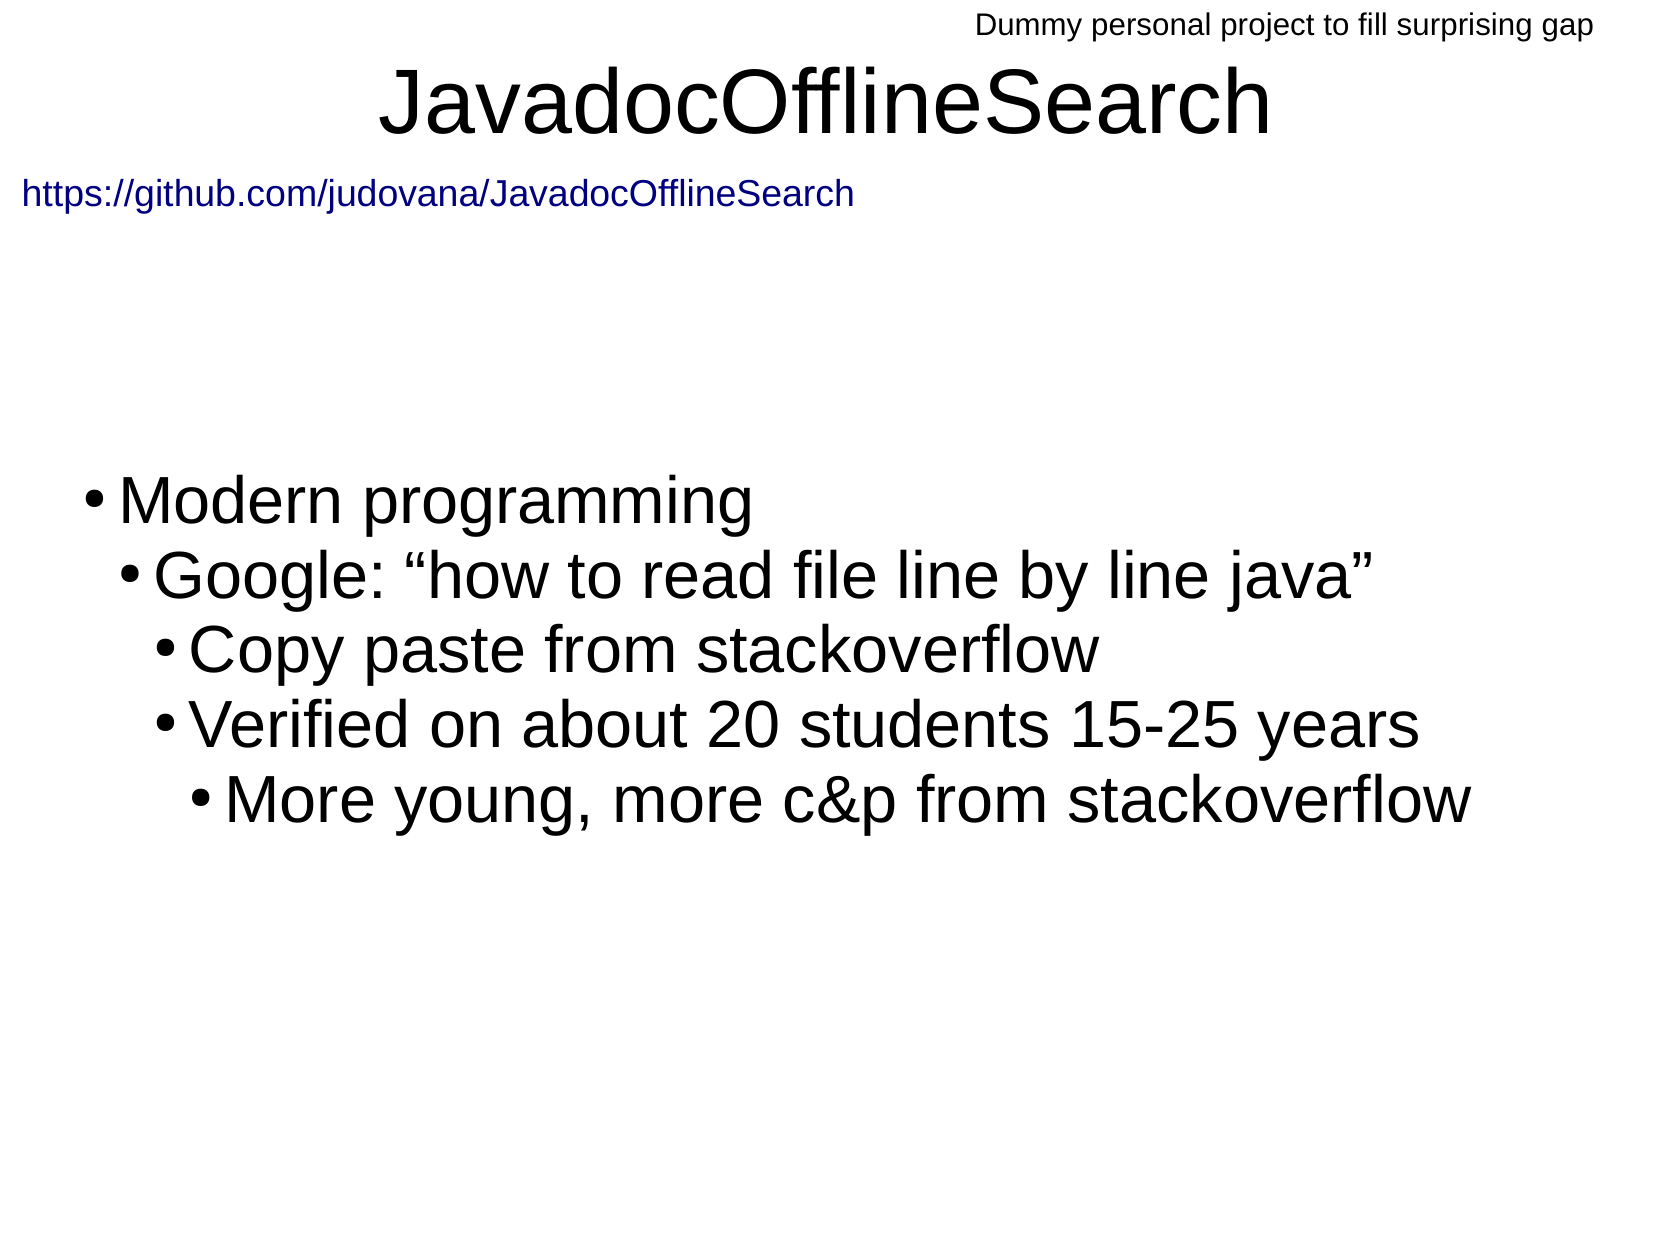

Dummy personal project to fill surprising gap
# JavadocOfflineSearch
https://github.com/judovana/JavadocOfflineSearch
Modern programming
Google: “how to read file line by line java”
Copy paste from stackoverflow
Verified on about 20 students 15-25 years
More young, more c&p from stackoverflow